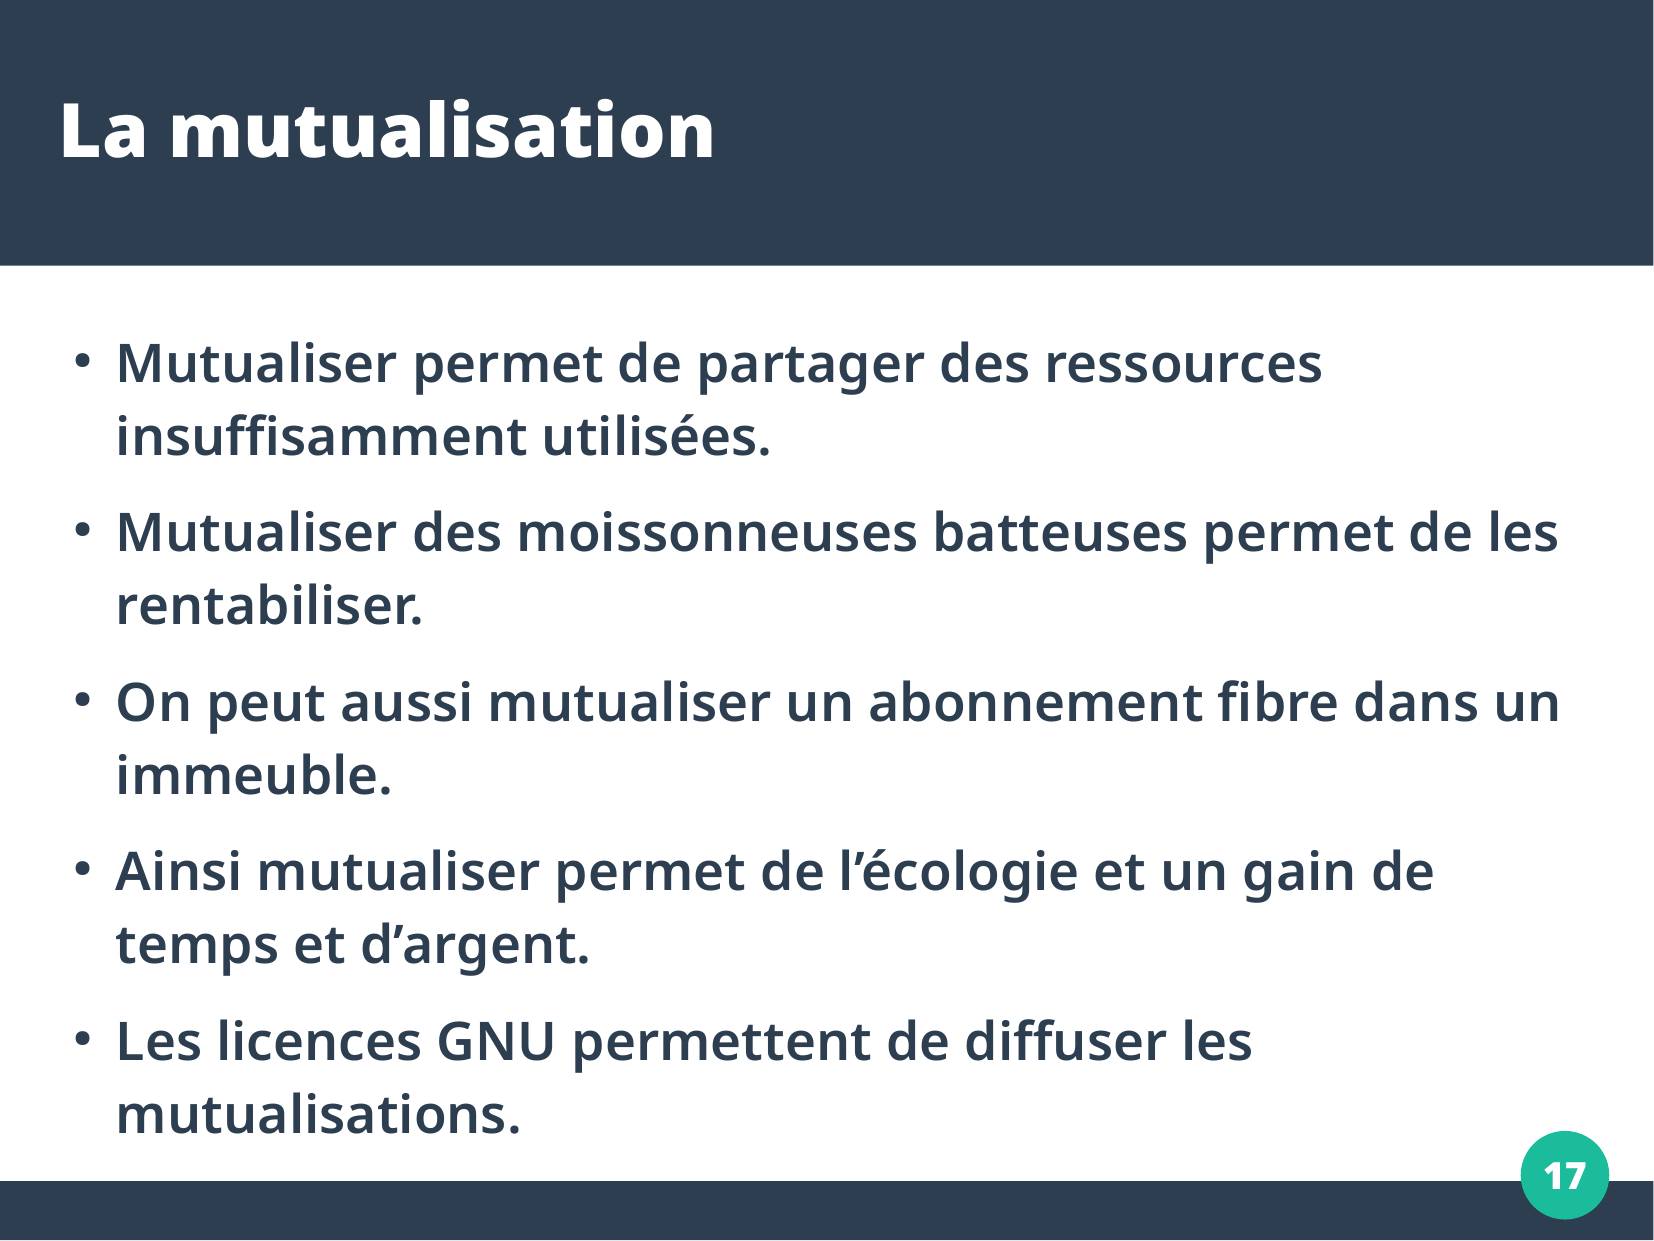

# La mutualisation
Mutualiser permet de partager des ressources insuffisamment utilisées.
Mutualiser des moissonneuses batteuses permet de les rentabiliser.
On peut aussi mutualiser un abonnement fibre dans un immeuble.
Ainsi mutualiser permet de l’écologie et un gain de temps et d’argent.
Les licences GNU permettent de diffuser les mutualisations.
17